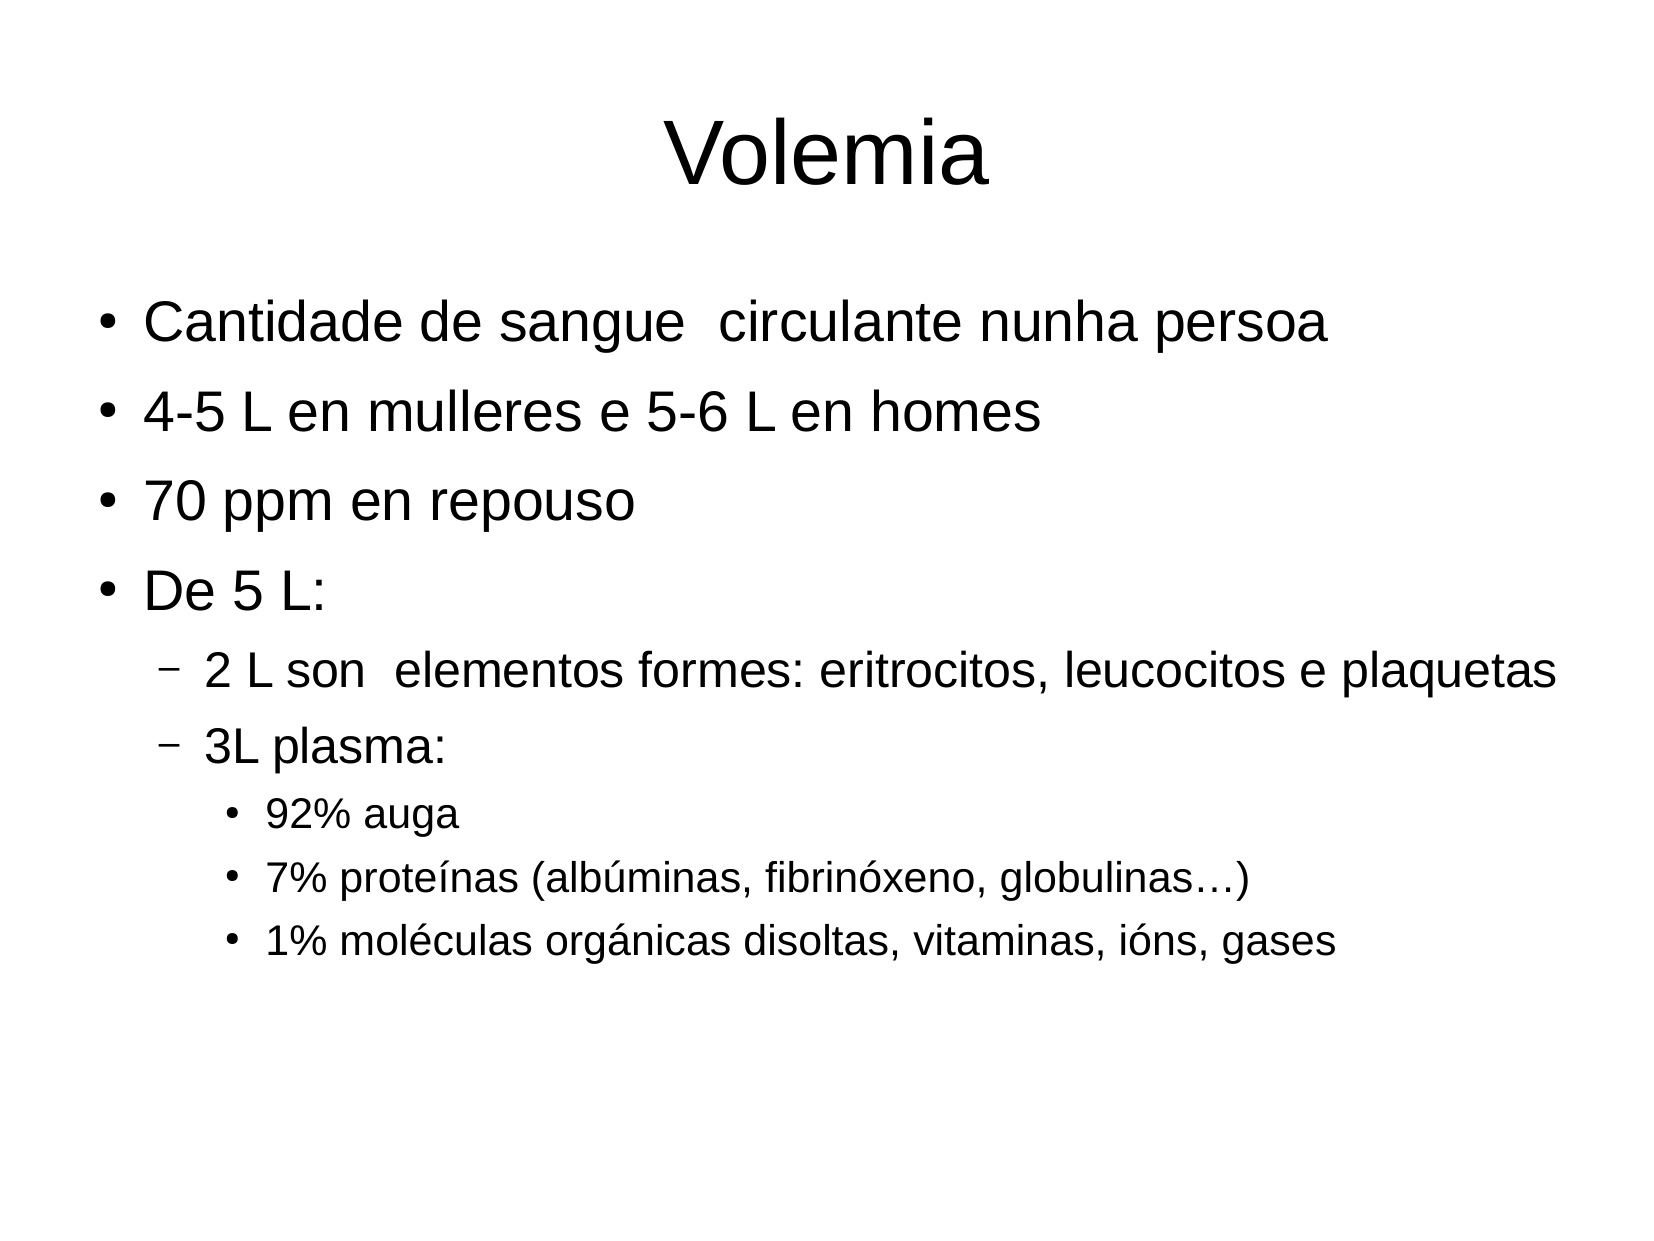

# Volemia
Cantidade de sangue circulante nunha persoa
4-5 L en mulleres e 5-6 L en homes
70 ppm en repouso
De 5 L:
2 L son elementos formes: eritrocitos, leucocitos e plaquetas
3L plasma:
92% auga
7% proteínas (albúminas, fibrinóxeno, globulinas…)
1% moléculas orgánicas disoltas, vitaminas, ións, gases